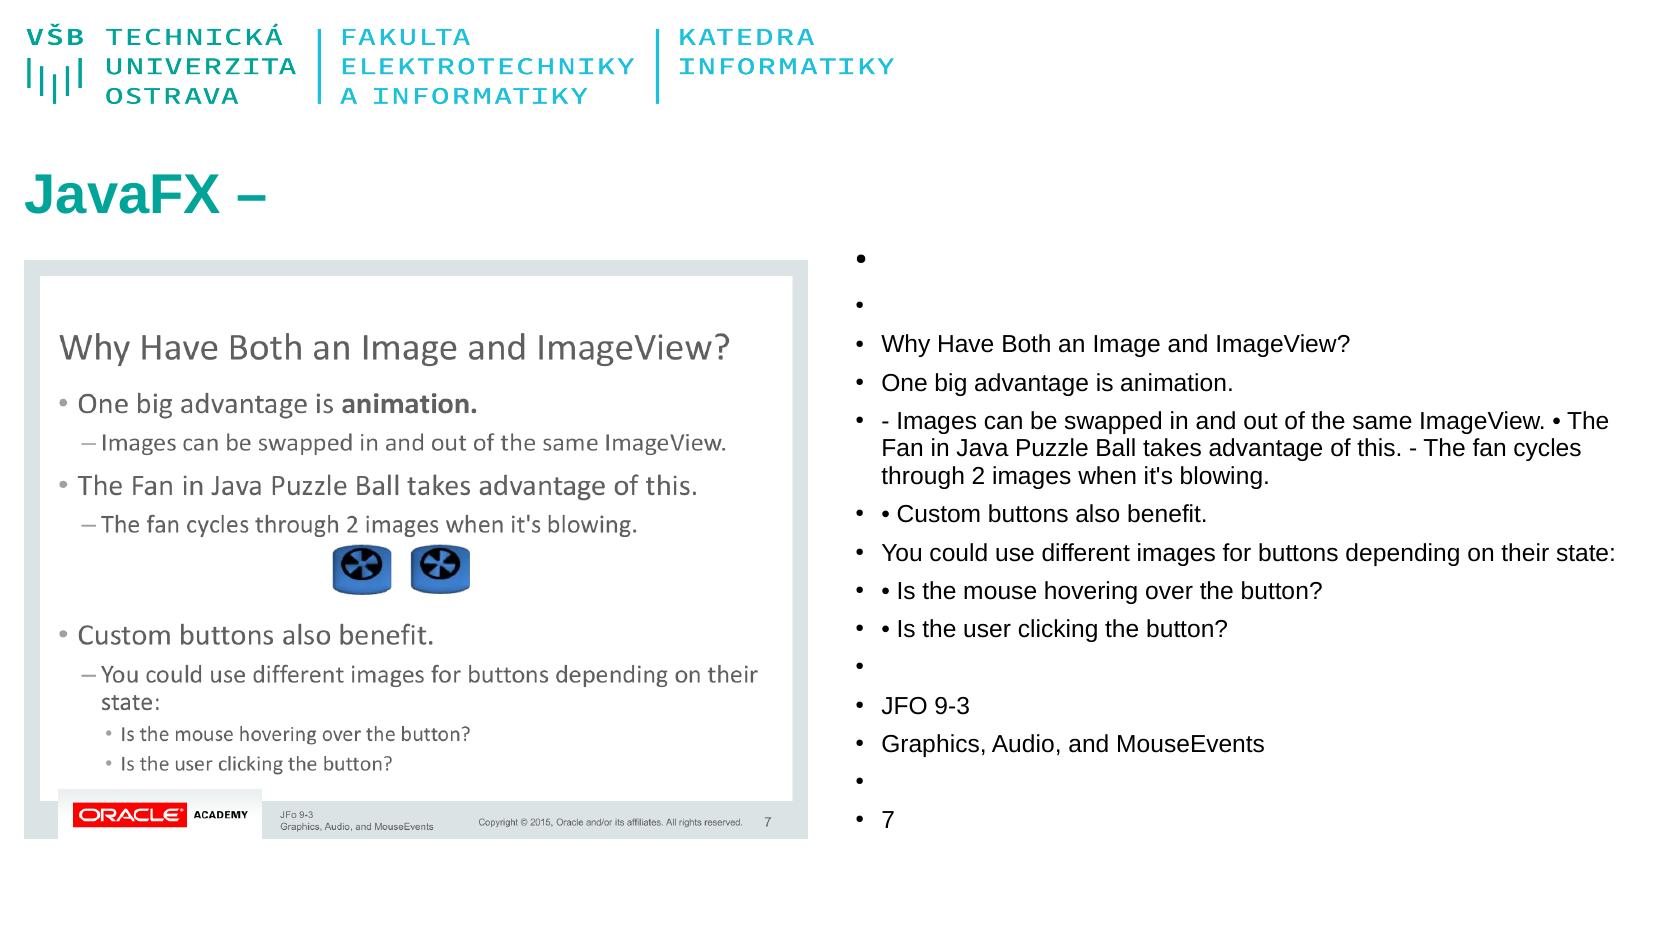

# JavaFX –
﻿
Why Have Both an Image and ImageView?
One big advantage is animation.
- Images can be swapped in and out of the same ImageView. • The Fan in Java Puzzle Ball takes advantage of this. - The fan cycles through 2 images when it's blowing.
• Custom buttons also benefit.
You could use different images for buttons depending on their state:
• Is the mouse hovering over the button?
• Is the user clicking the button?
JFO 9-3
Graphics, Audio, and MouseEvents
7